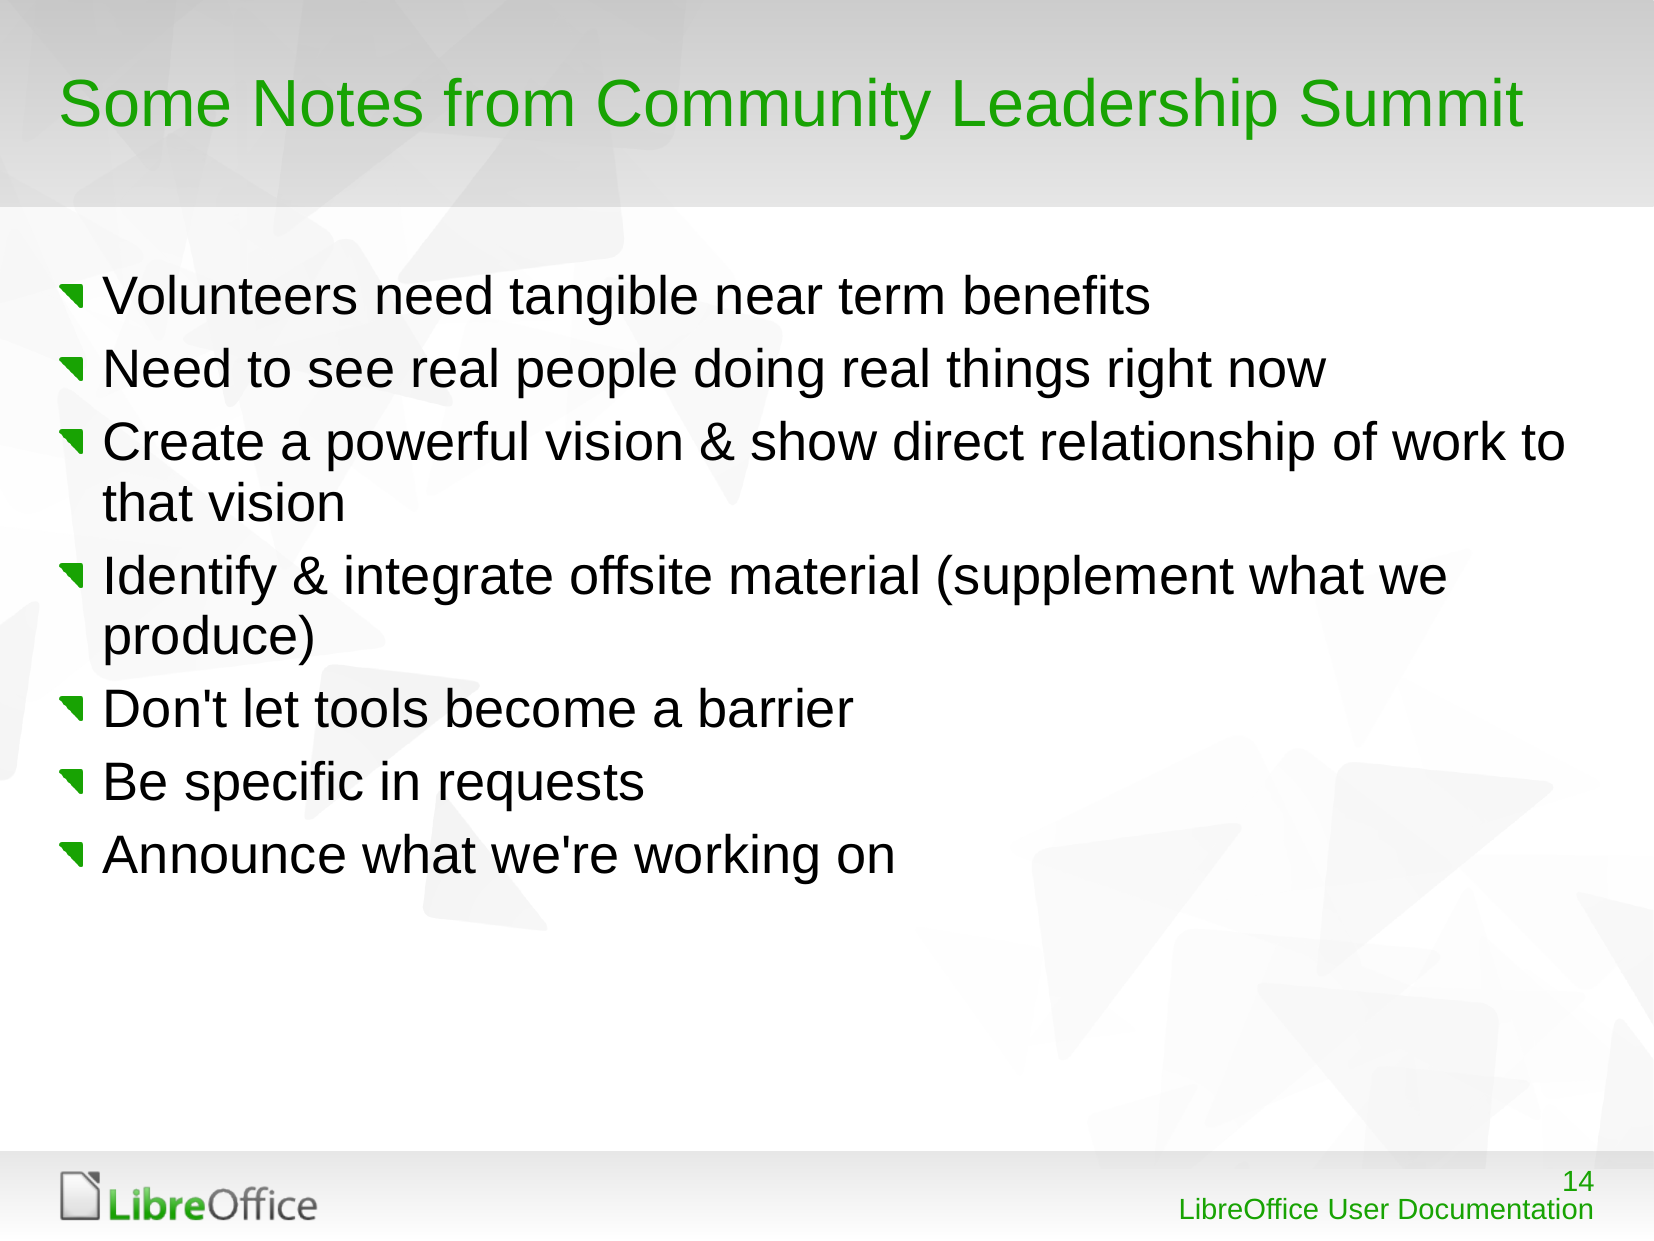

# Some Notes from Community Leadership Summit
Volunteers need tangible near term benefits
Need to see real people doing real things right now
Create a powerful vision & show direct relationship of work to that vision
Identify & integrate offsite material (supplement what we produce)
Don't let tools become a barrier
Be specific in requests
Announce what we're working on
14
LibreOffice User Documentation